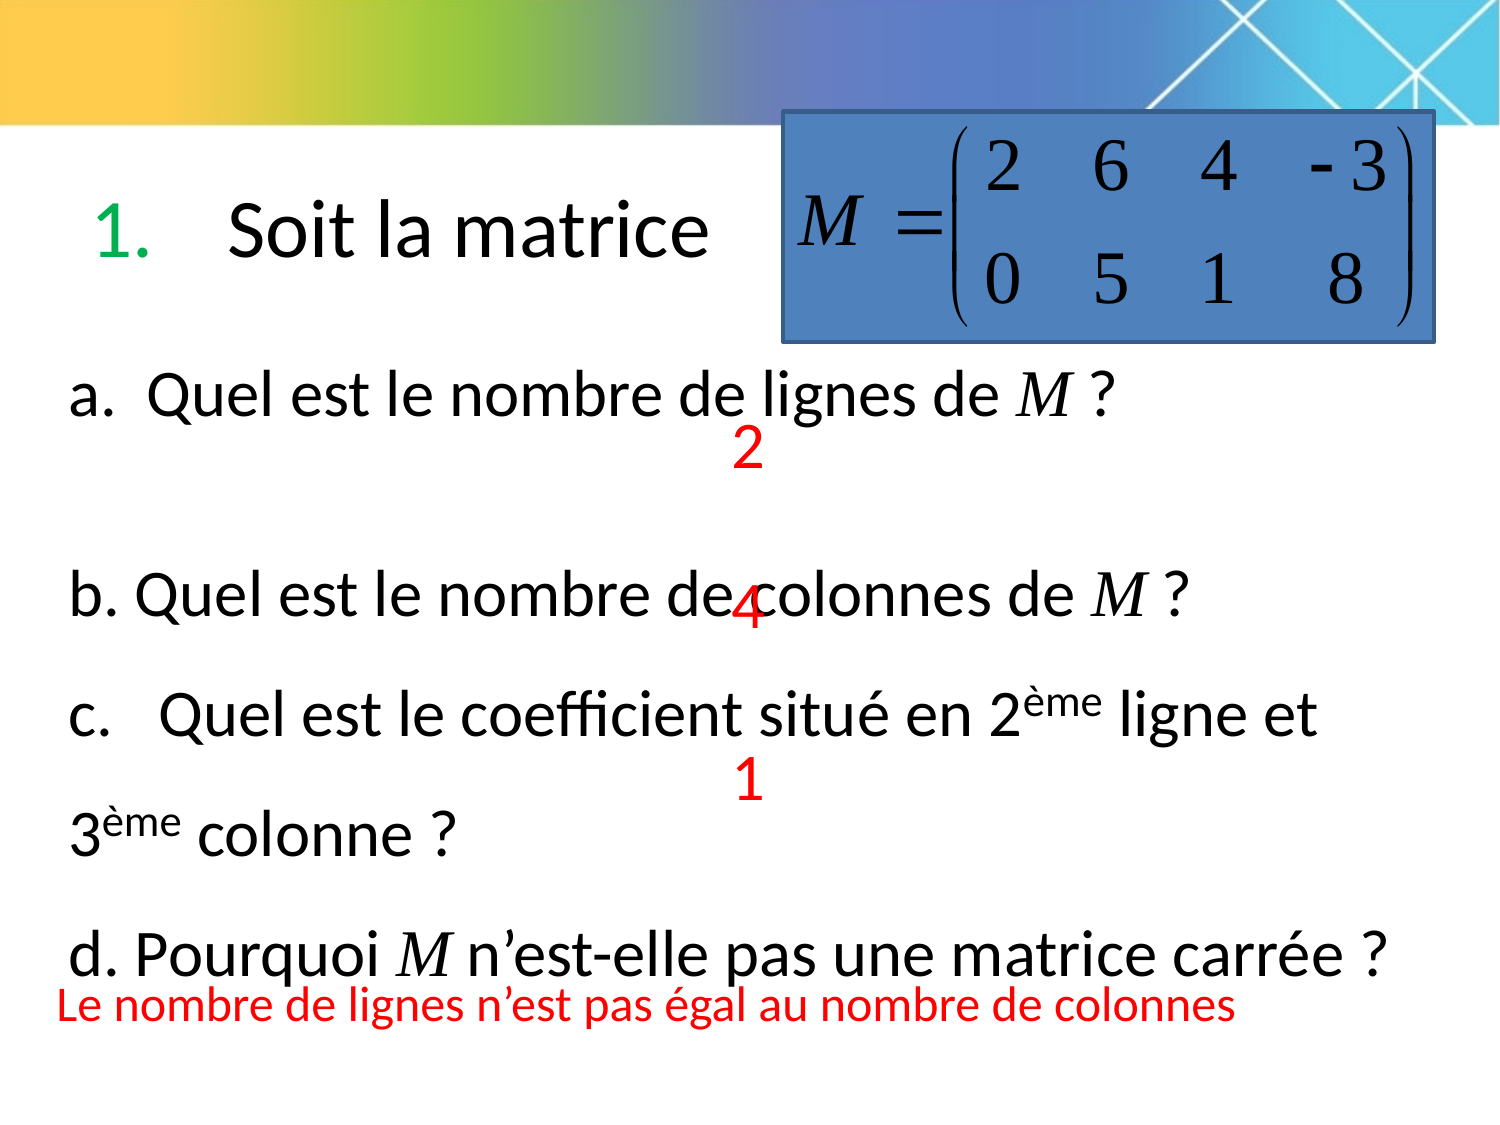

Soit la matrice
								 2
								 4
								 1
Le nombre de lignes n’est pas égal au nombre de colonnes
a. Quel est le nombre de lignes de M ?
b. Quel est le nombre de colonnes de M ?
c. Quel est le coefficient situé en 2ème ligne et 3ème colonne ?
d. Pourquoi M n’est-elle pas une matrice carrée ?